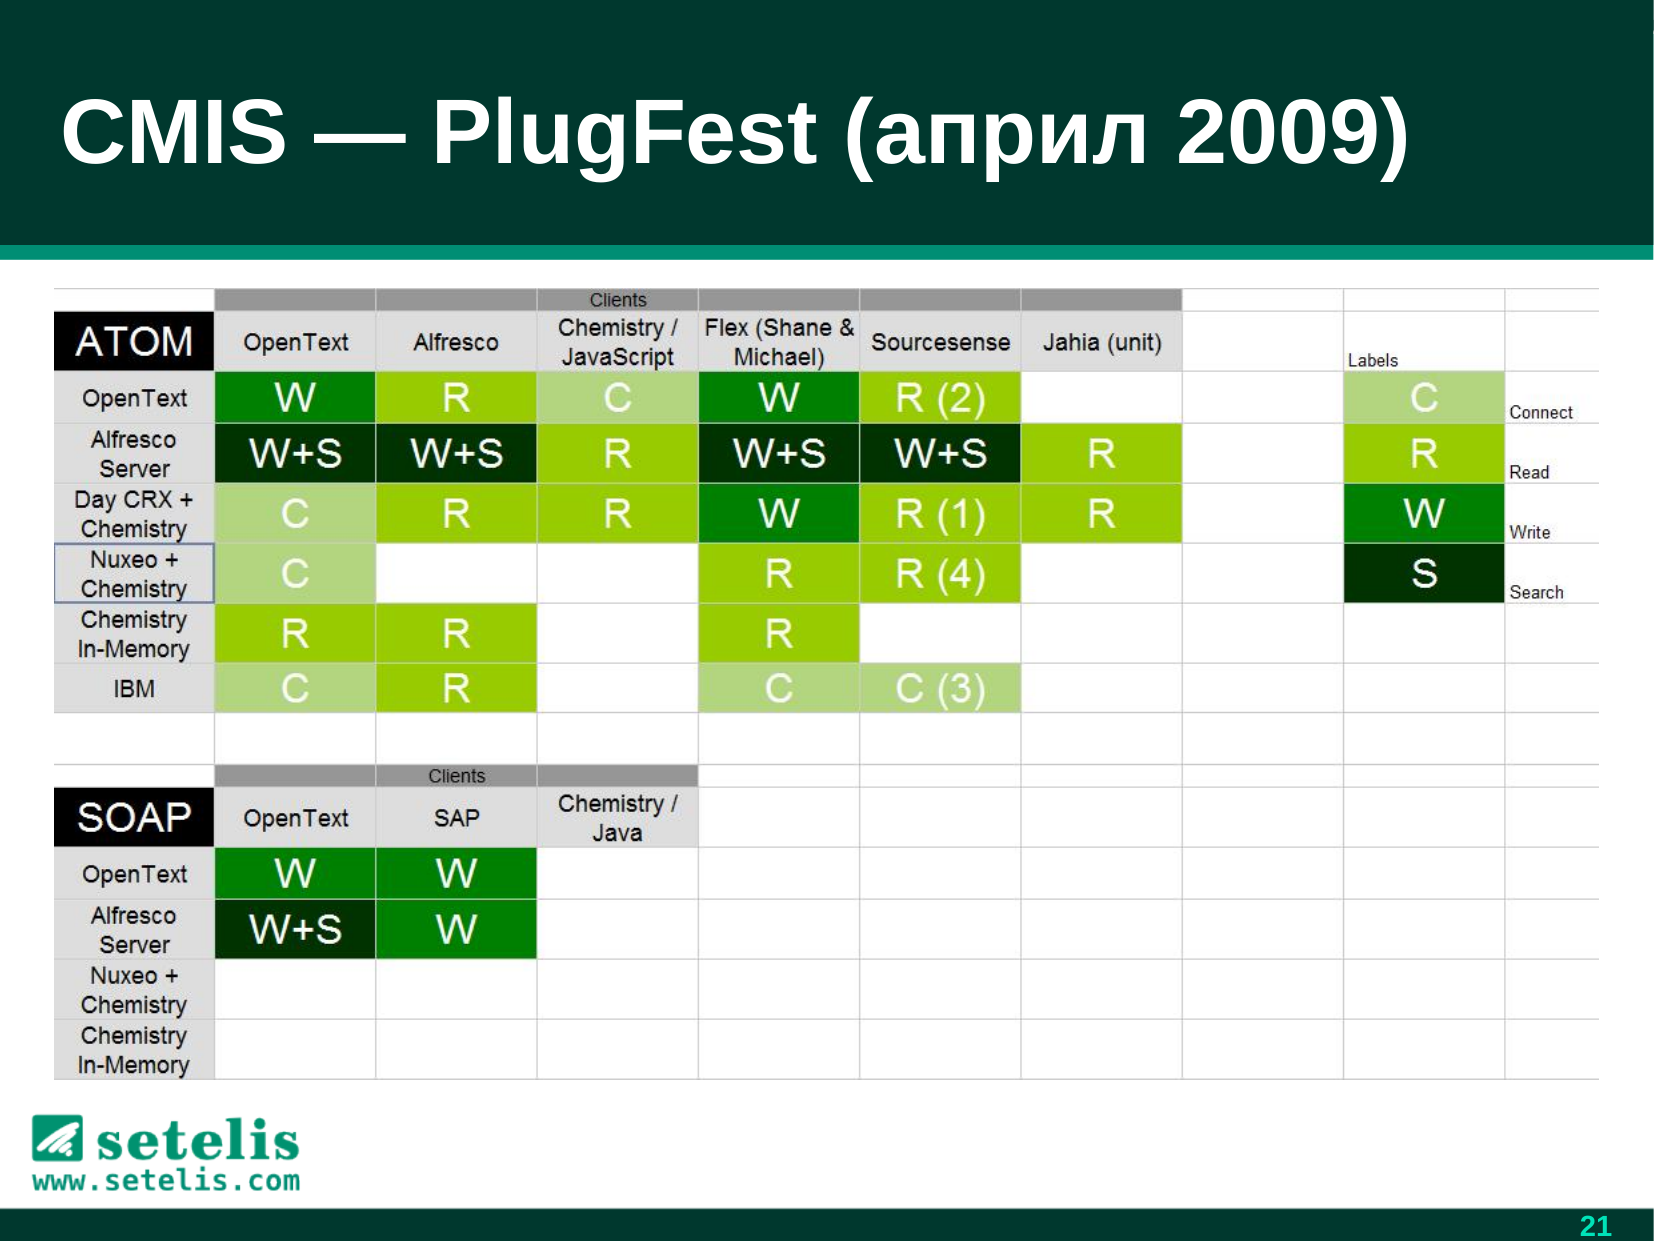

# CMIS — PlugFest (април 2009)
21